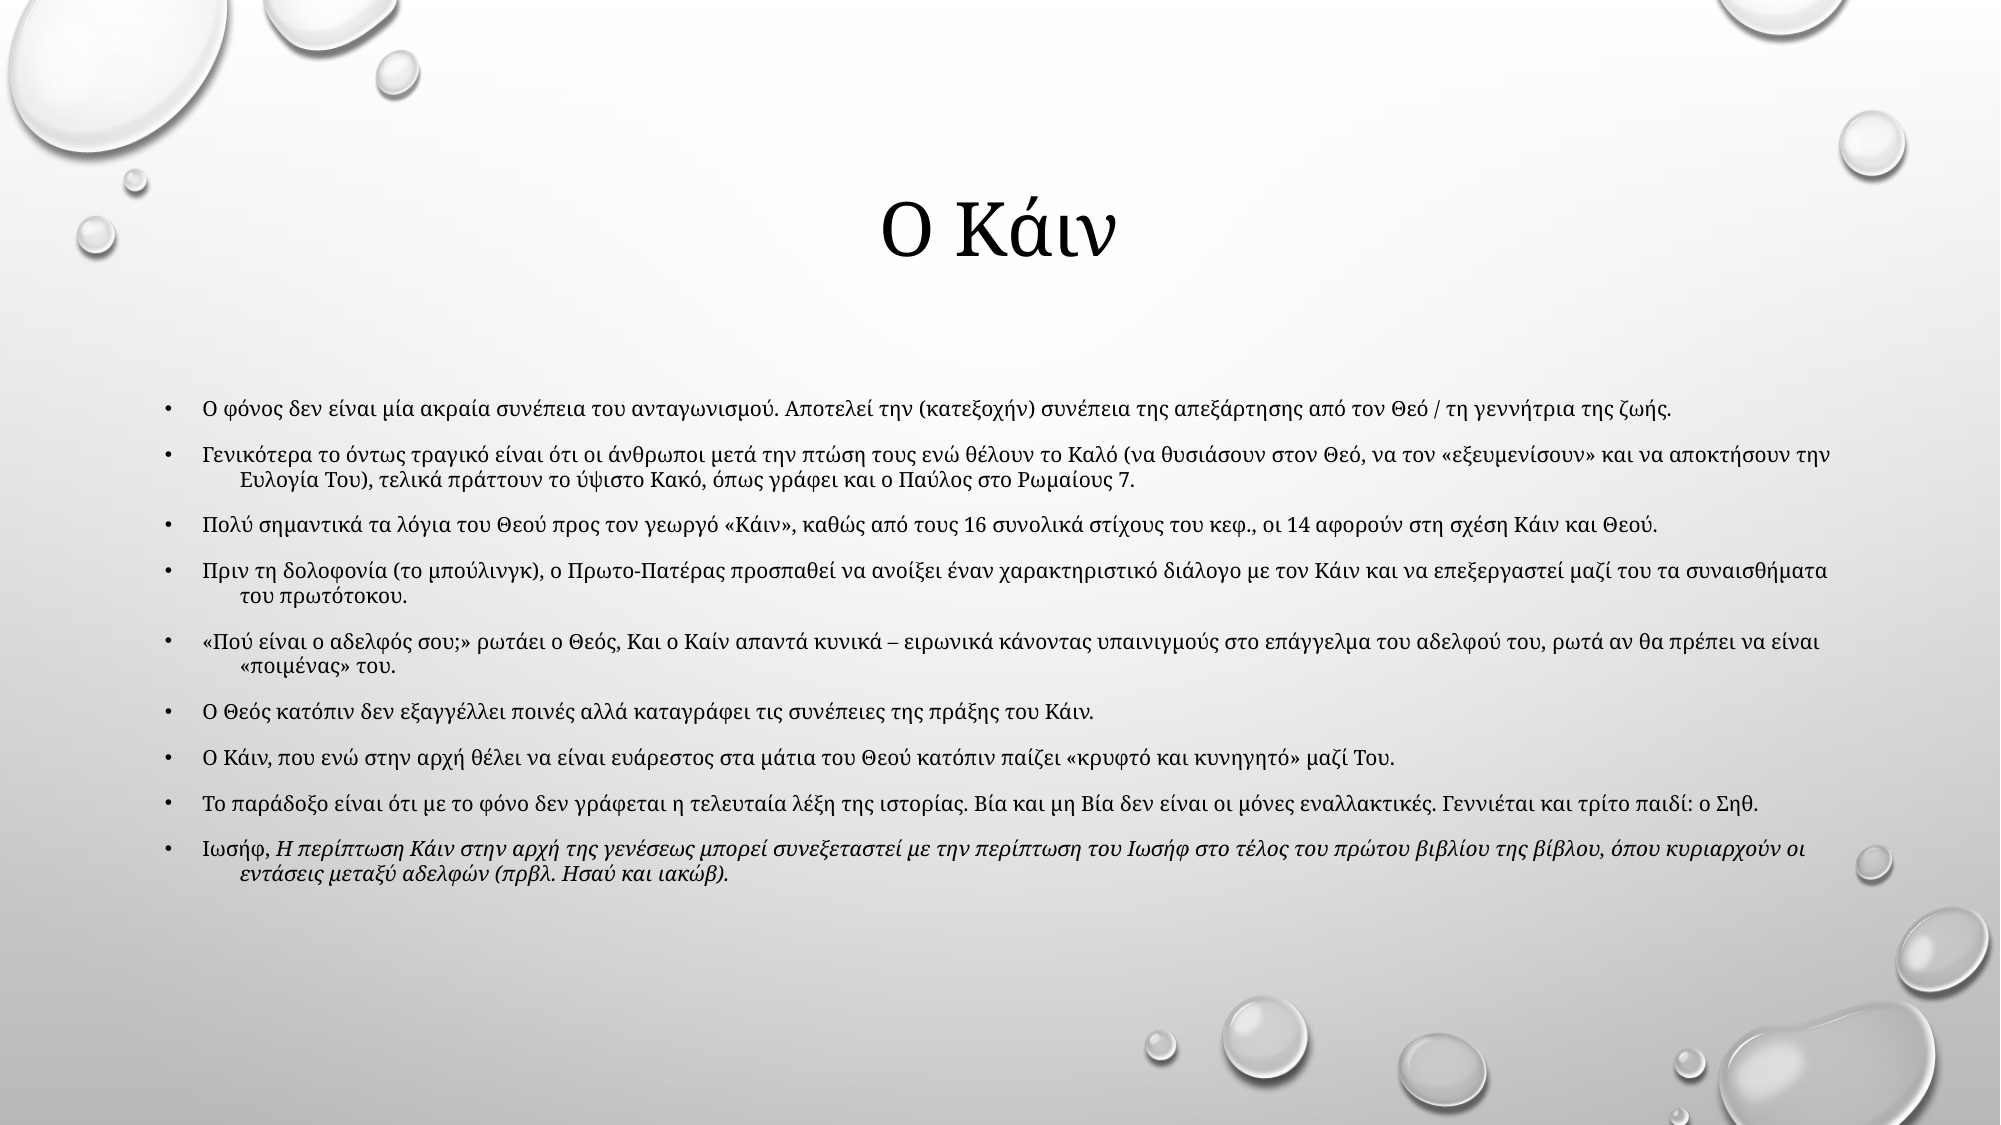

# Ο Κάιν
Ο φόνος δεν είναι μία ακραία συνέπεια του ανταγωνισμού. Αποτελεί την (κατεξοχήν) συνέπεια της απεξάρτησης από τον Θεό / τη γεννήτρια της ζωής.
Γενικότερα το όντως τραγικό είναι ότι οι άνθρωποι μετά την πτώση τους ενώ θέλουν το Καλό (να θυσιάσουν στον Θεό, να τον «εξευμενίσουν» και να αποκτήσουν την Ευλογία Του), τελικά πράττουν το ύψιστο Κακό, όπως γράφει και ο Παύλος στο Ρωμαίους 7.
Πολύ σημαντικά τα λόγια του Θεού προς τον γεωργό «Κάιν», καθώς από τους 16 συνολικά στίχους του κεφ., οι 14 αφορούν στη σχέση Κάιν και Θεού.
Πριν τη δολοφονία (το μπούλινγκ), ο Πρωτο-Πατέρας προσπαθεί να ανοίξει έναν χαρακτηριστικό διάλογο με τον Κάιν και να επεξεργαστεί μαζί του τα συναισθήματα του πρωτότοκου.
«Πού είναι ο αδελφός σου;» ρωτάει ο Θεός, Και ο Καίν απαντά κυνικά – ειρωνικά κάνοντας υπαινιγμούς στο επάγγελμα του αδελφού του, ρωτά αν θα πρέπει να είναι «ποιμένας» του.
Ο Θεός κατόπιν δεν εξαγγέλλει ποινές αλλά καταγράφει τις συνέπειες της πράξης του Κάιν.
Ο Κάιν, που ενώ στην αρχή θέλει να είναι ευάρεστος στα μάτια του Θεού κατόπιν παίζει «κρυφτό και κυνηγητό» μαζί Του.
Το παράδοξο είναι ότι με το φόνο δεν γράφεται η τελευταία λέξη της ιστορίας. Βία και μη Βία δεν είναι οι μόνες εναλλακτικές. Γεννιέται και τρίτο παιδί: ο Σηθ.
Ιωσήφ, Η περίπτωση Κάιν στην αρχή της γενέσεως μπορεί συνεξεταστεί με την περίπτωση του Iωσήφ στο τέλος του πρώτου βιβλίου της βίβλου, όπου κυριαρχούν οι εντάσεις μεταξύ αδελφών (πρβλ. Ησαύ και ιακώβ).